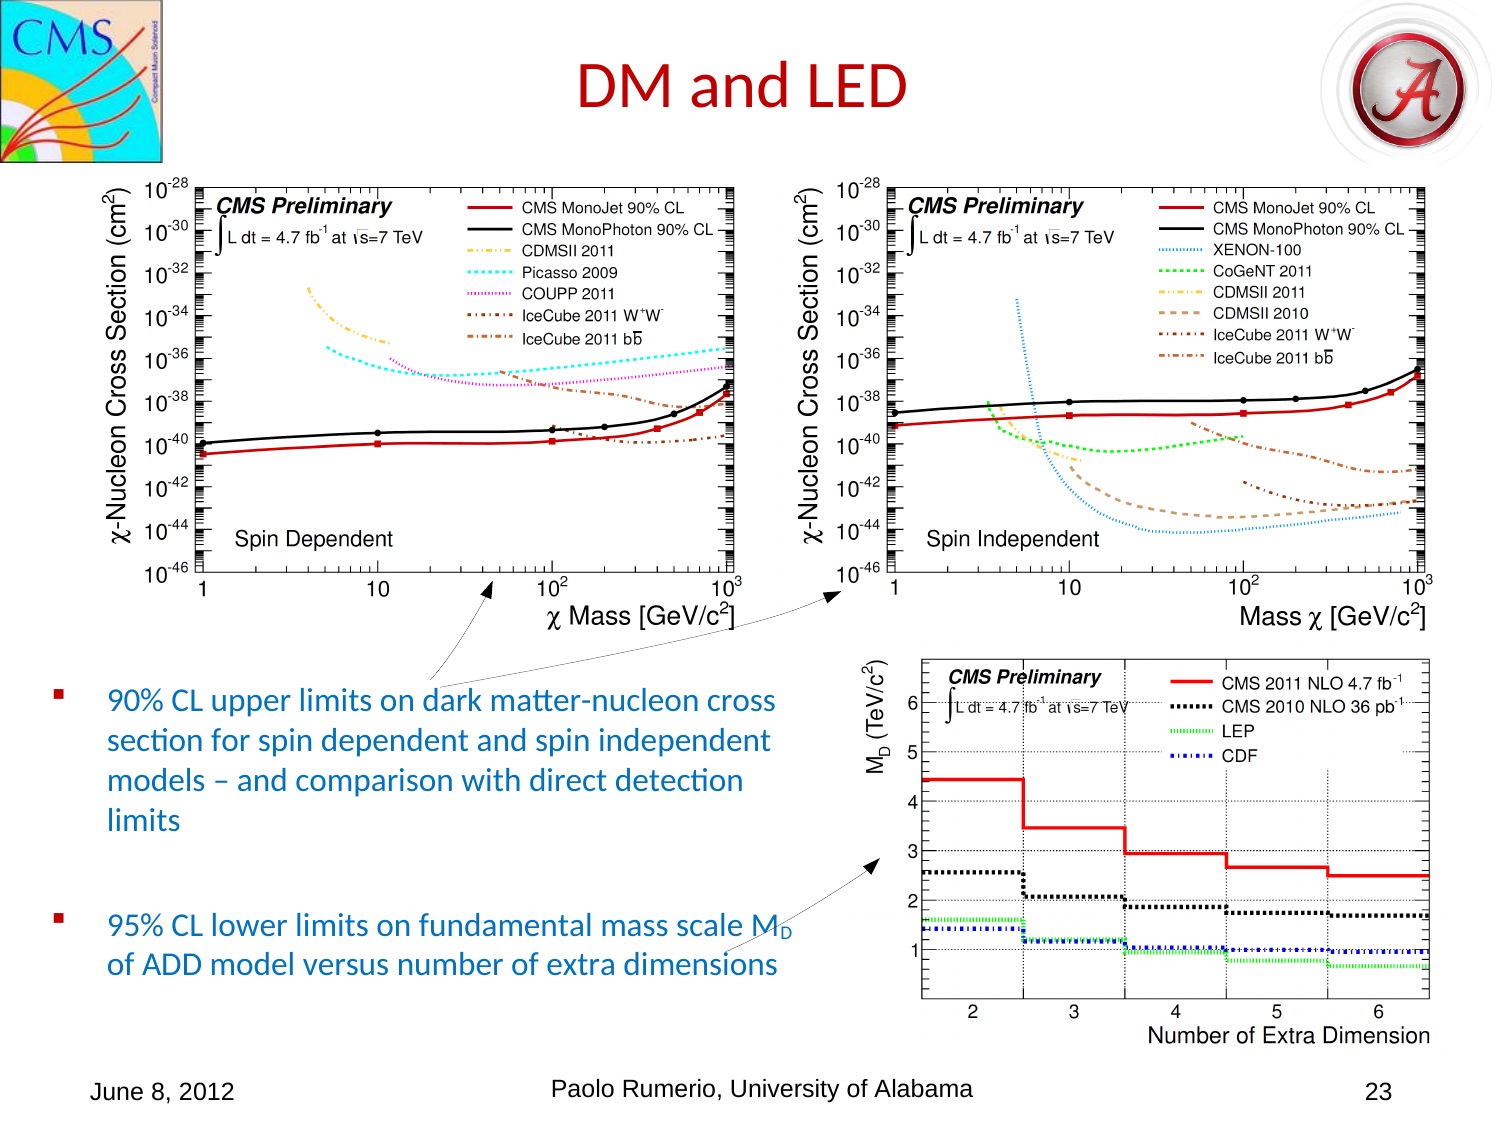

DM and LED
90% CL upper limits on dark matter-nucleon cross section for spin dependent and spin independent models – and comparison with direct detection limits
95% CL lower limits on fundamental mass scale MD of ADD model versus number of extra dimensions
Paolo Rumerio, Univ. of Alabama
June 8, 2012
23